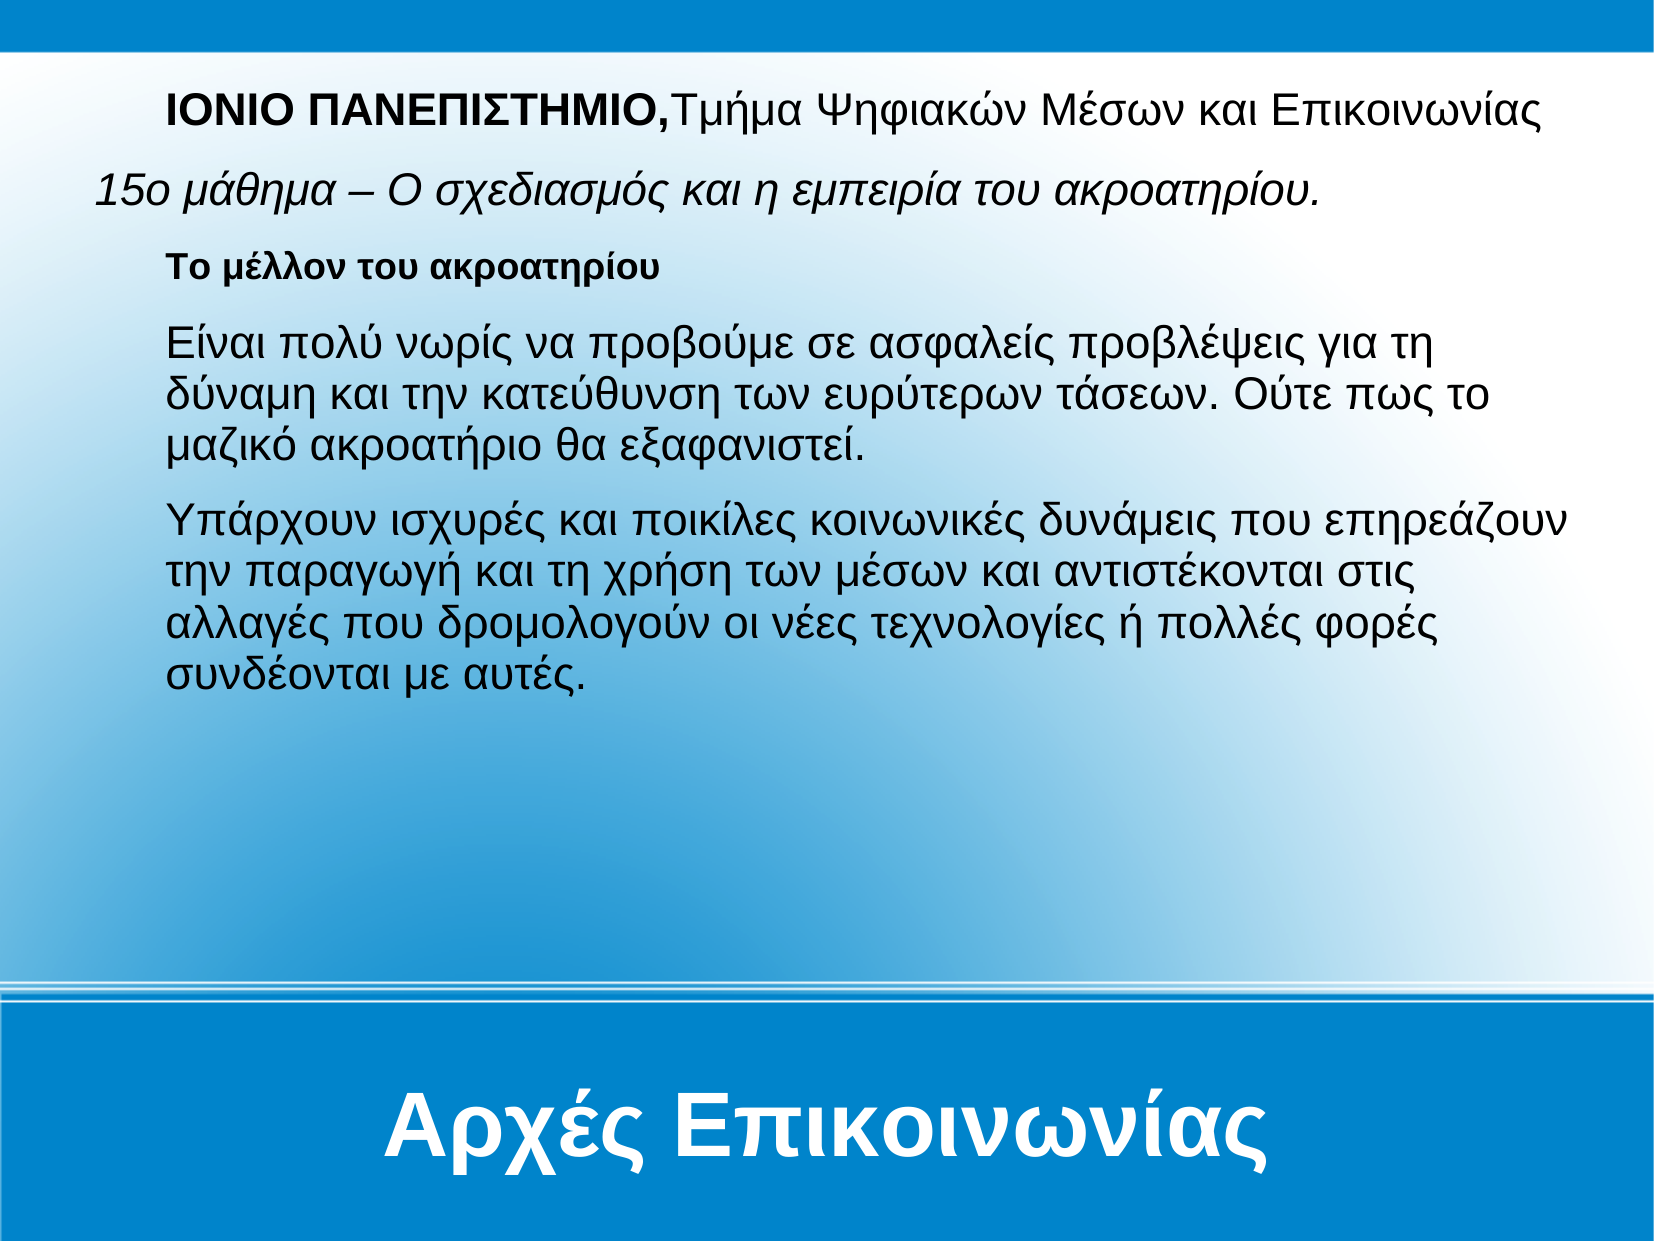

ΙΟΝΙΟ ΠΑΝΕΠΙΣΤΗΜΙΟ,Τμήμα Ψηφιακών Μέσων και Επικοινωνίας
15ο μάθημα – Ο σχεδιασμός και η εμπειρία του ακροατηρίου.
Το μέλλον του ακροατηρίου
Είναι πολύ νωρίς να προβούμε σε ασφαλείς προβλέψεις για τη δύναμη και την κατεύθυνση των ευρύτερων τάσεων. Ούτε πως το μαζικό ακροατήριο θα εξαφανιστεί.
Υπάρχουν ισχυρές και ποικίλες κοινωνικές δυνάμεις που επηρεάζουν την παραγωγή και τη χρήση των μέσων και αντιστέκονται στις αλλαγές που δρομολογούν οι νέες τεχνολογίες ή πολλές φορές συνδέονται με αυτές.
# Αρχές Επικοινωνίας